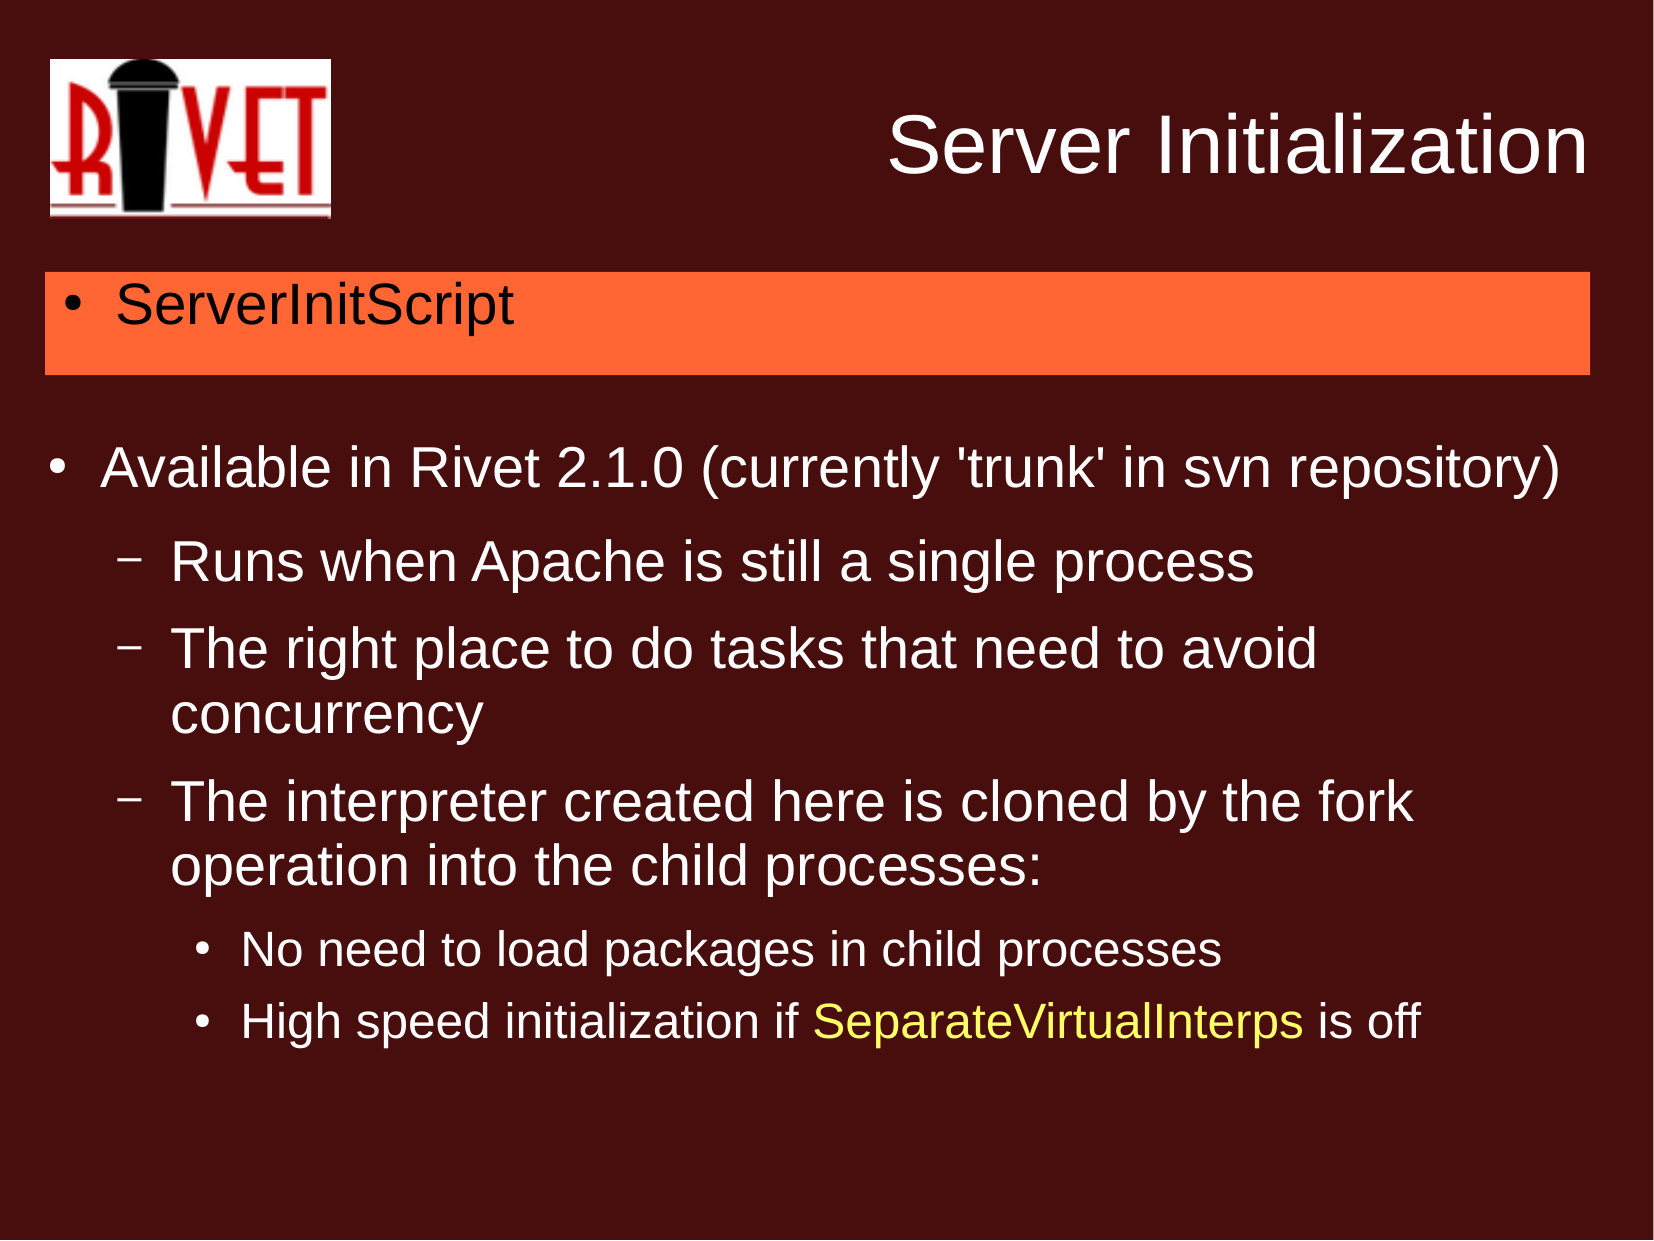

# Server Initialization
ServerInitScript
Available in Rivet 2.1.0 (currently 'trunk' in svn repository)
Runs when Apache is still a single process
The right place to do tasks that need to avoid concurrency
The interpreter created here is cloned by the fork operation into the child processes:
No need to load packages in child processes
High speed initialization if SeparateVirtualInterps is off